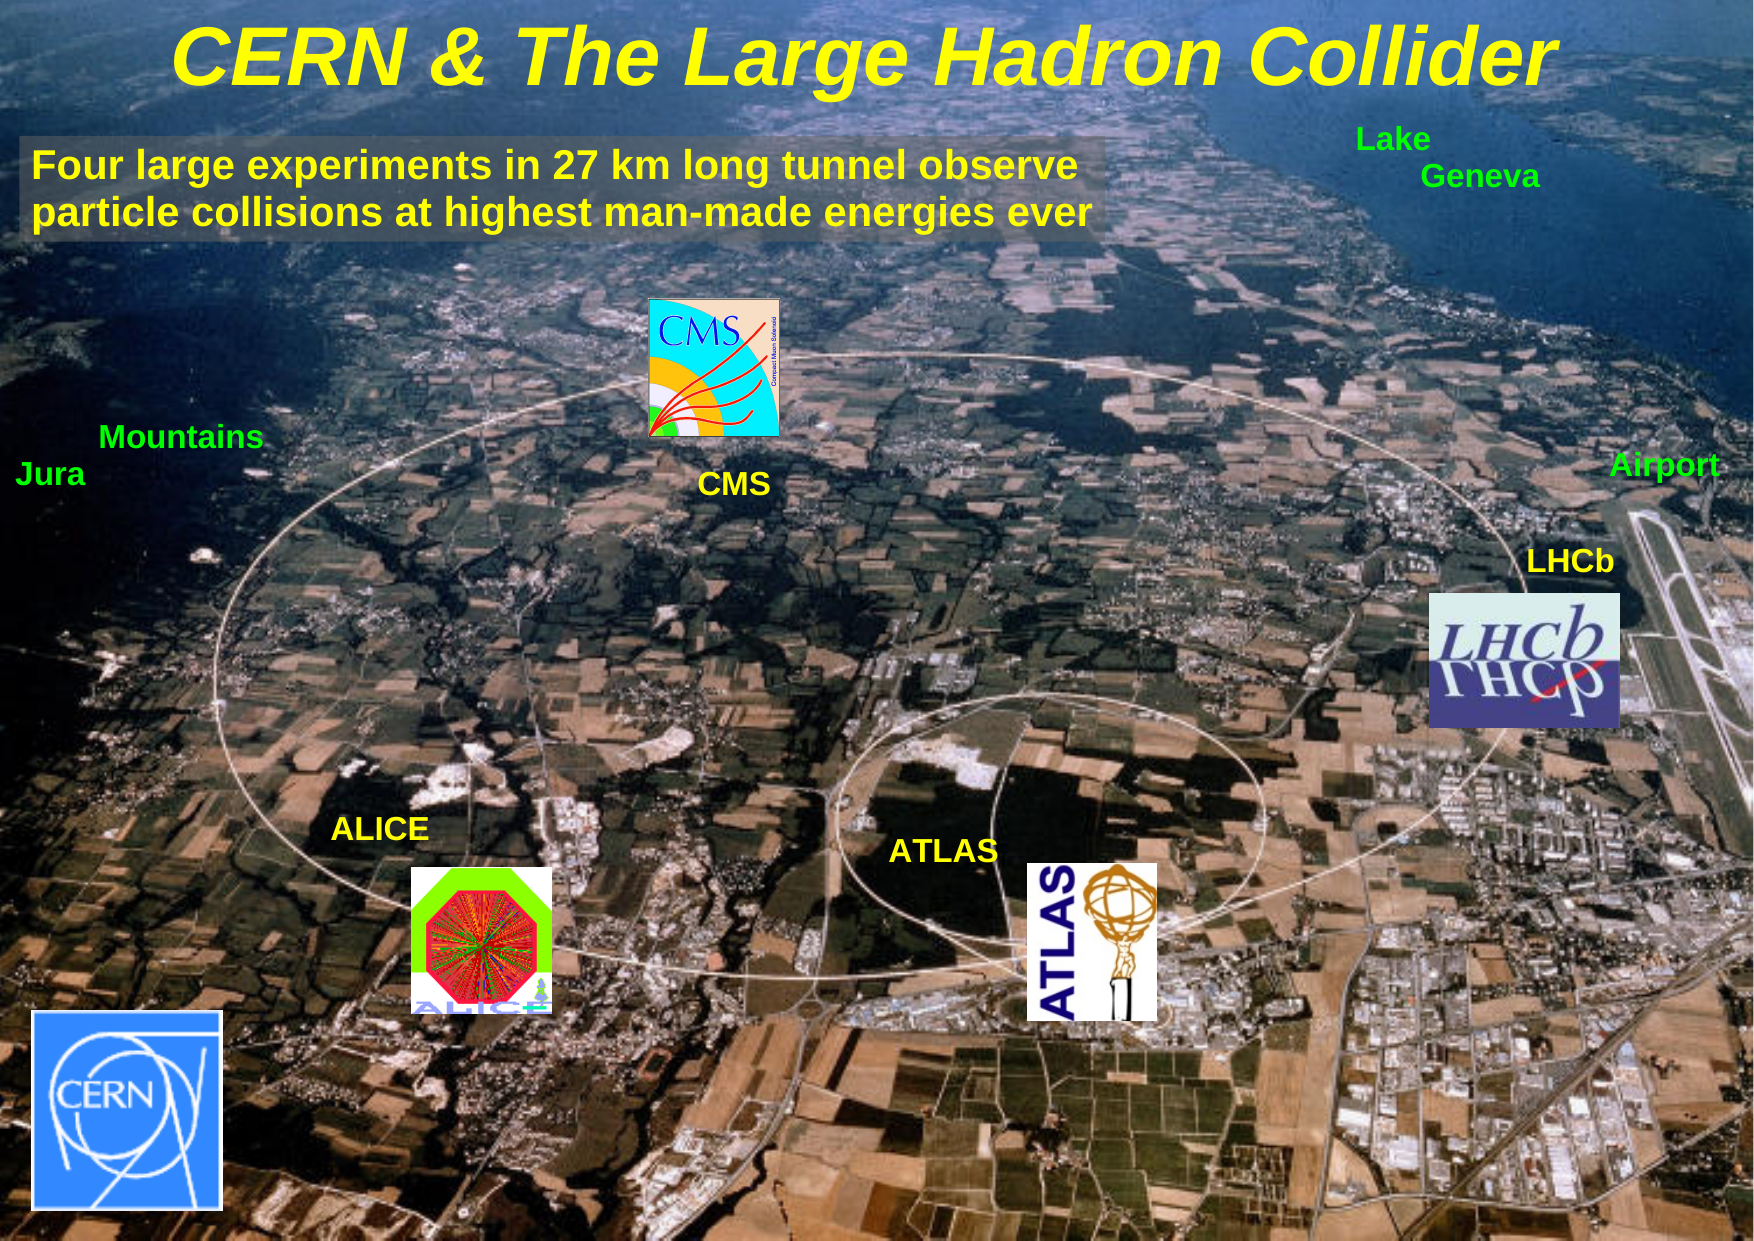

# CERN & The Large Hadron Collider
Lake
 Geneva
Four large experiments in 27 km long tunnel observe
particle collisions at highest man-made energies ever
 Mountains
Jura
Airport
CMS
LHCb
ALICE
ATLAS